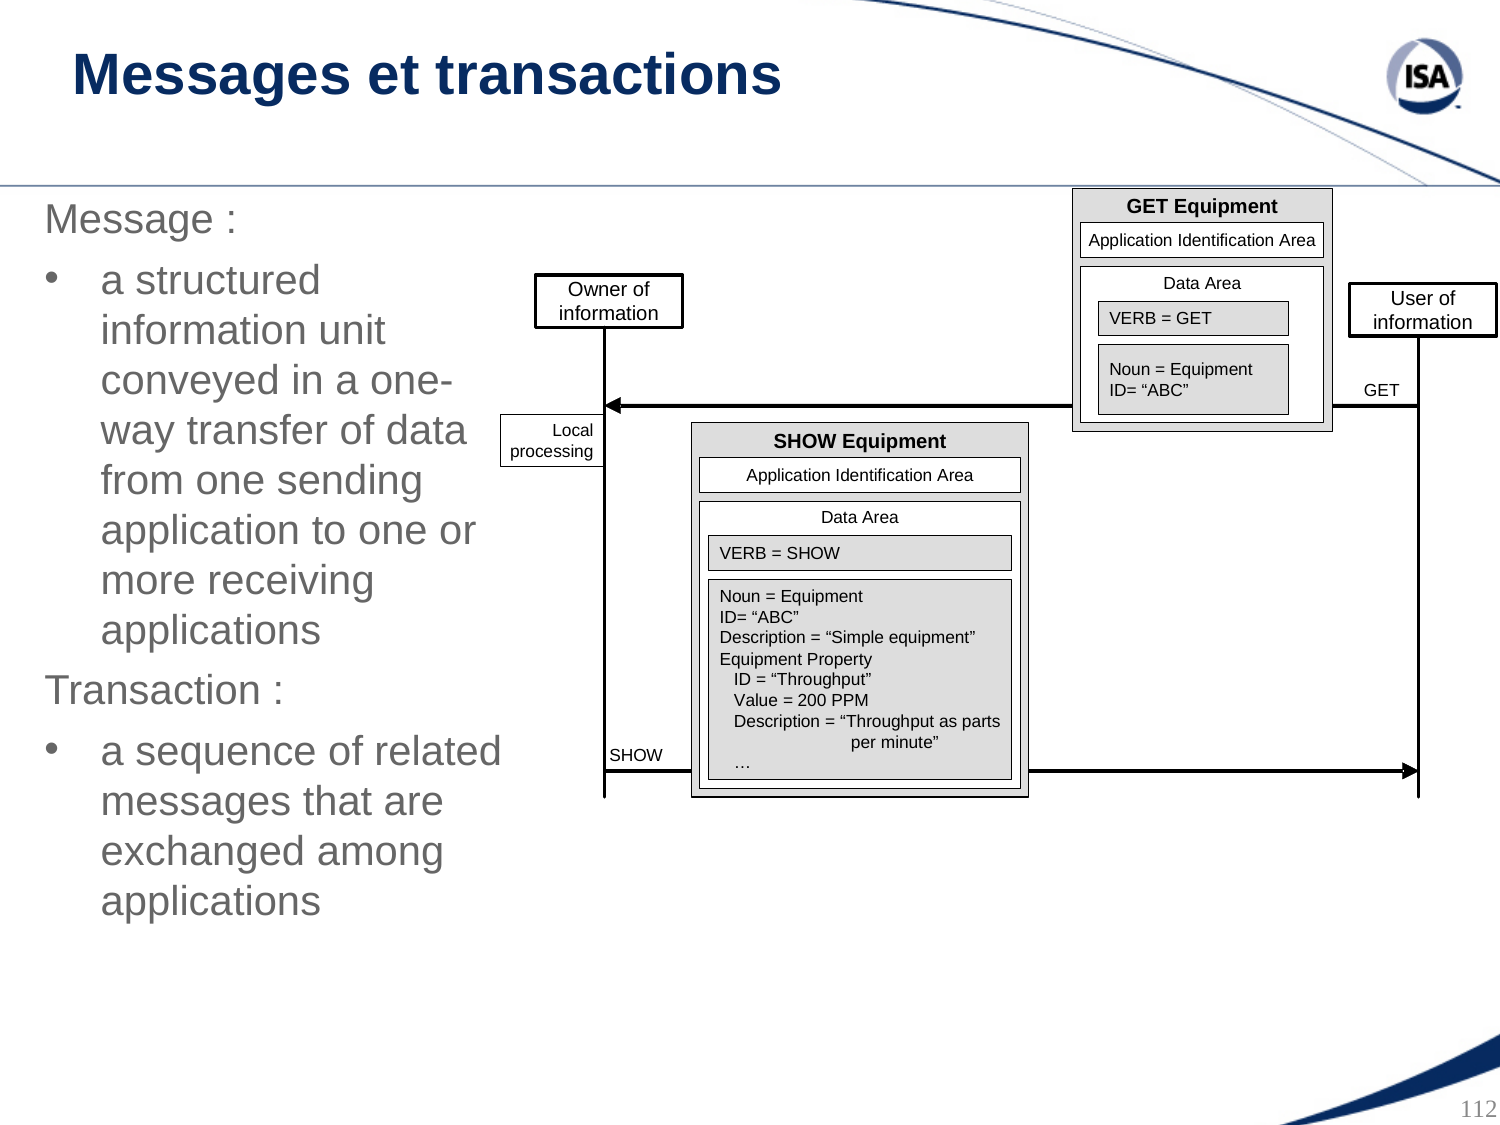

# Messages et transactions
Message :
a structured information unit conveyed in a one-way transfer of data from one sending application to one or more receiving applications
Transaction :
a sequence of related messages that are exchanged among applications